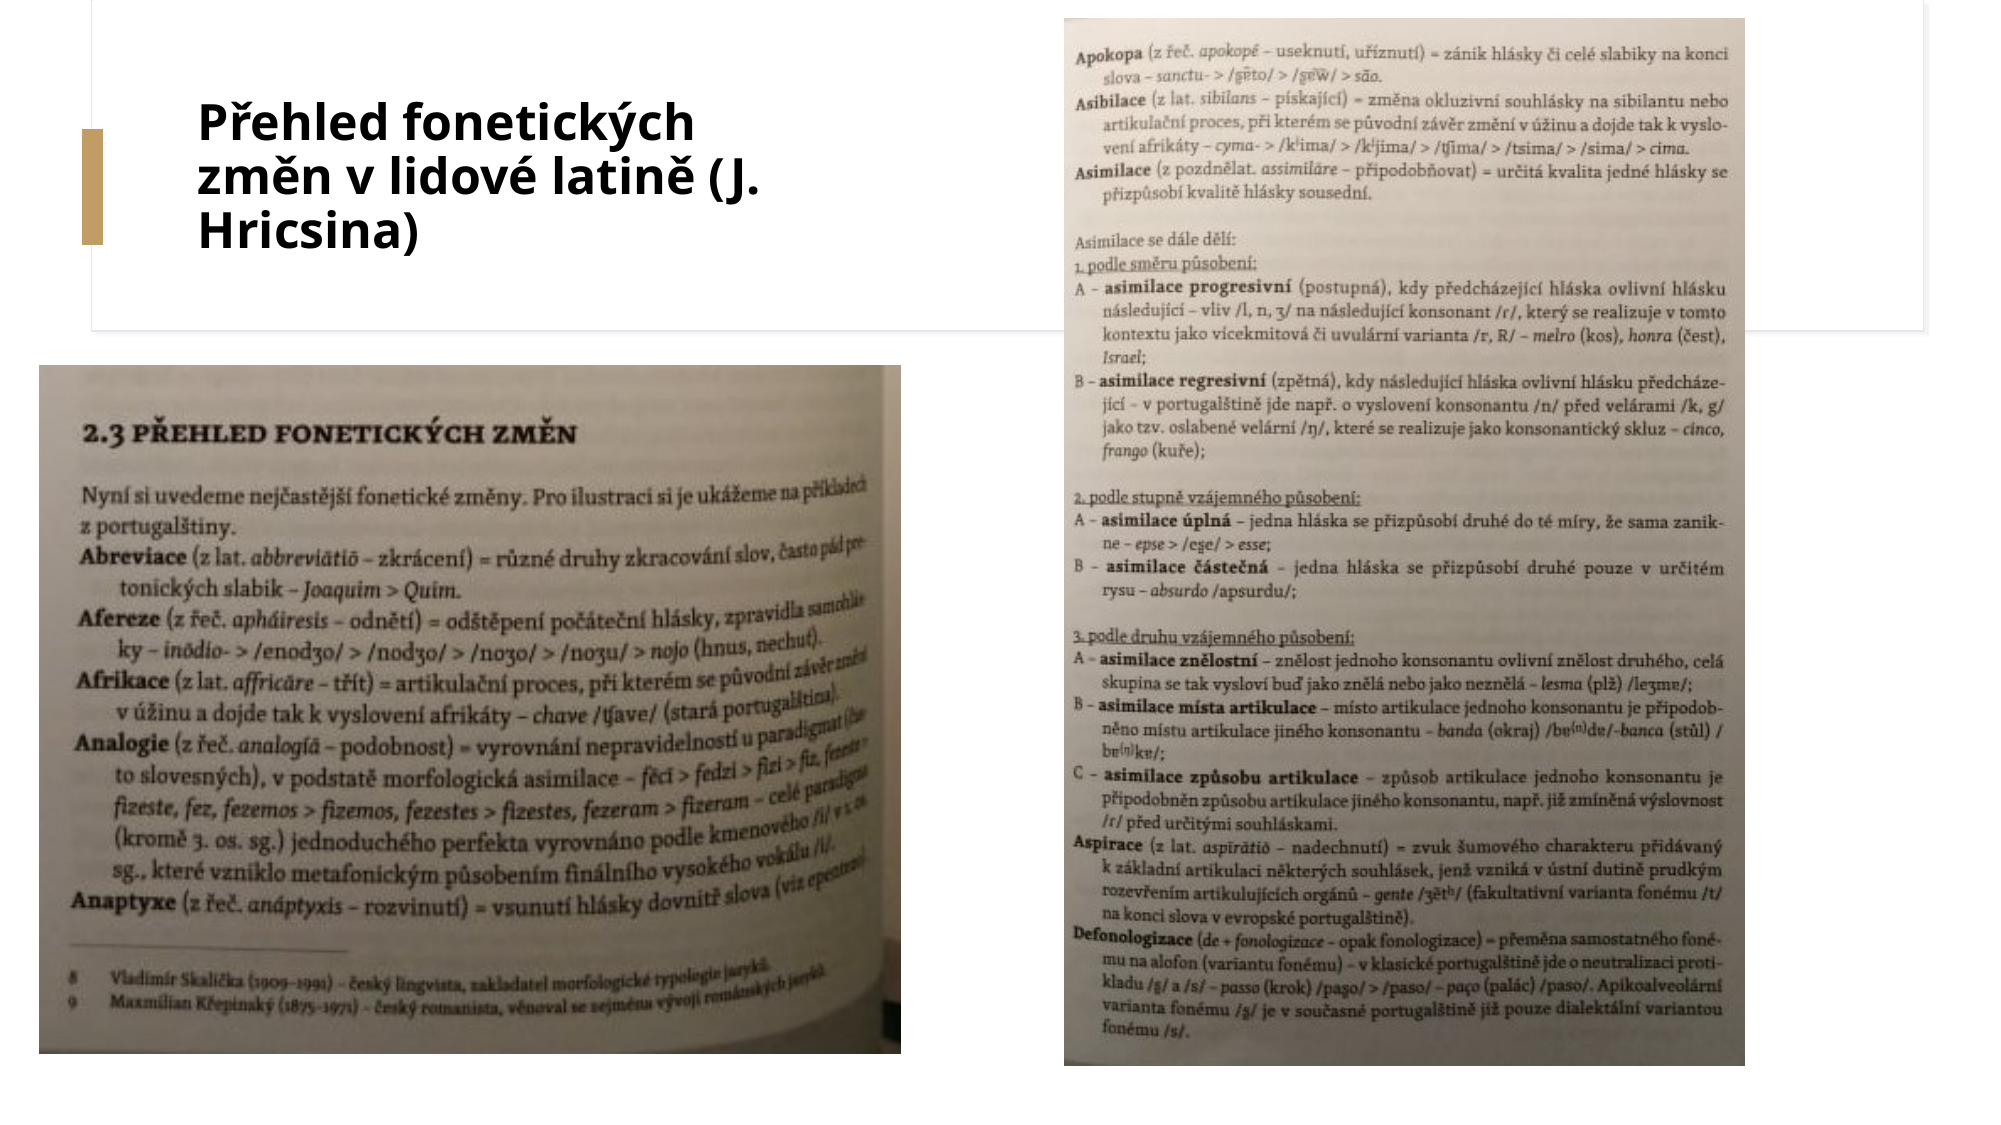

# Přehled fonetických změn v lidové latině (J. Hricsina)